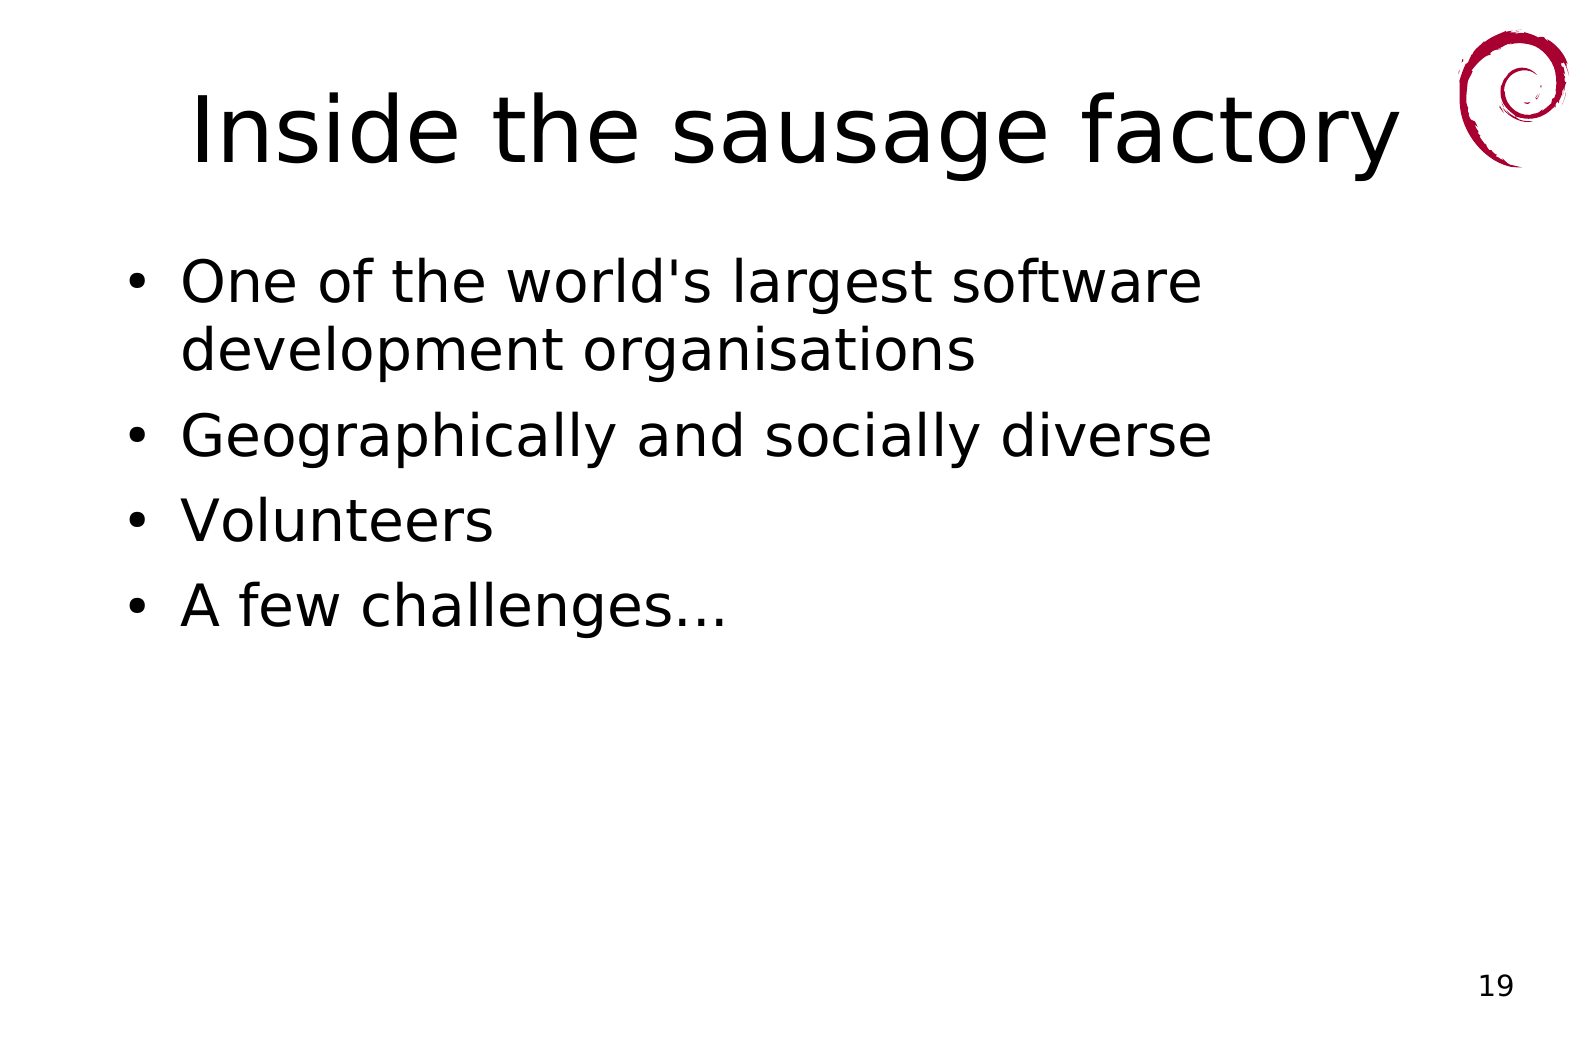

# Inside the sausage factory
One of the world's largest software development organisations
Geographically and socially diverse
Volunteers
A few challenges...
19